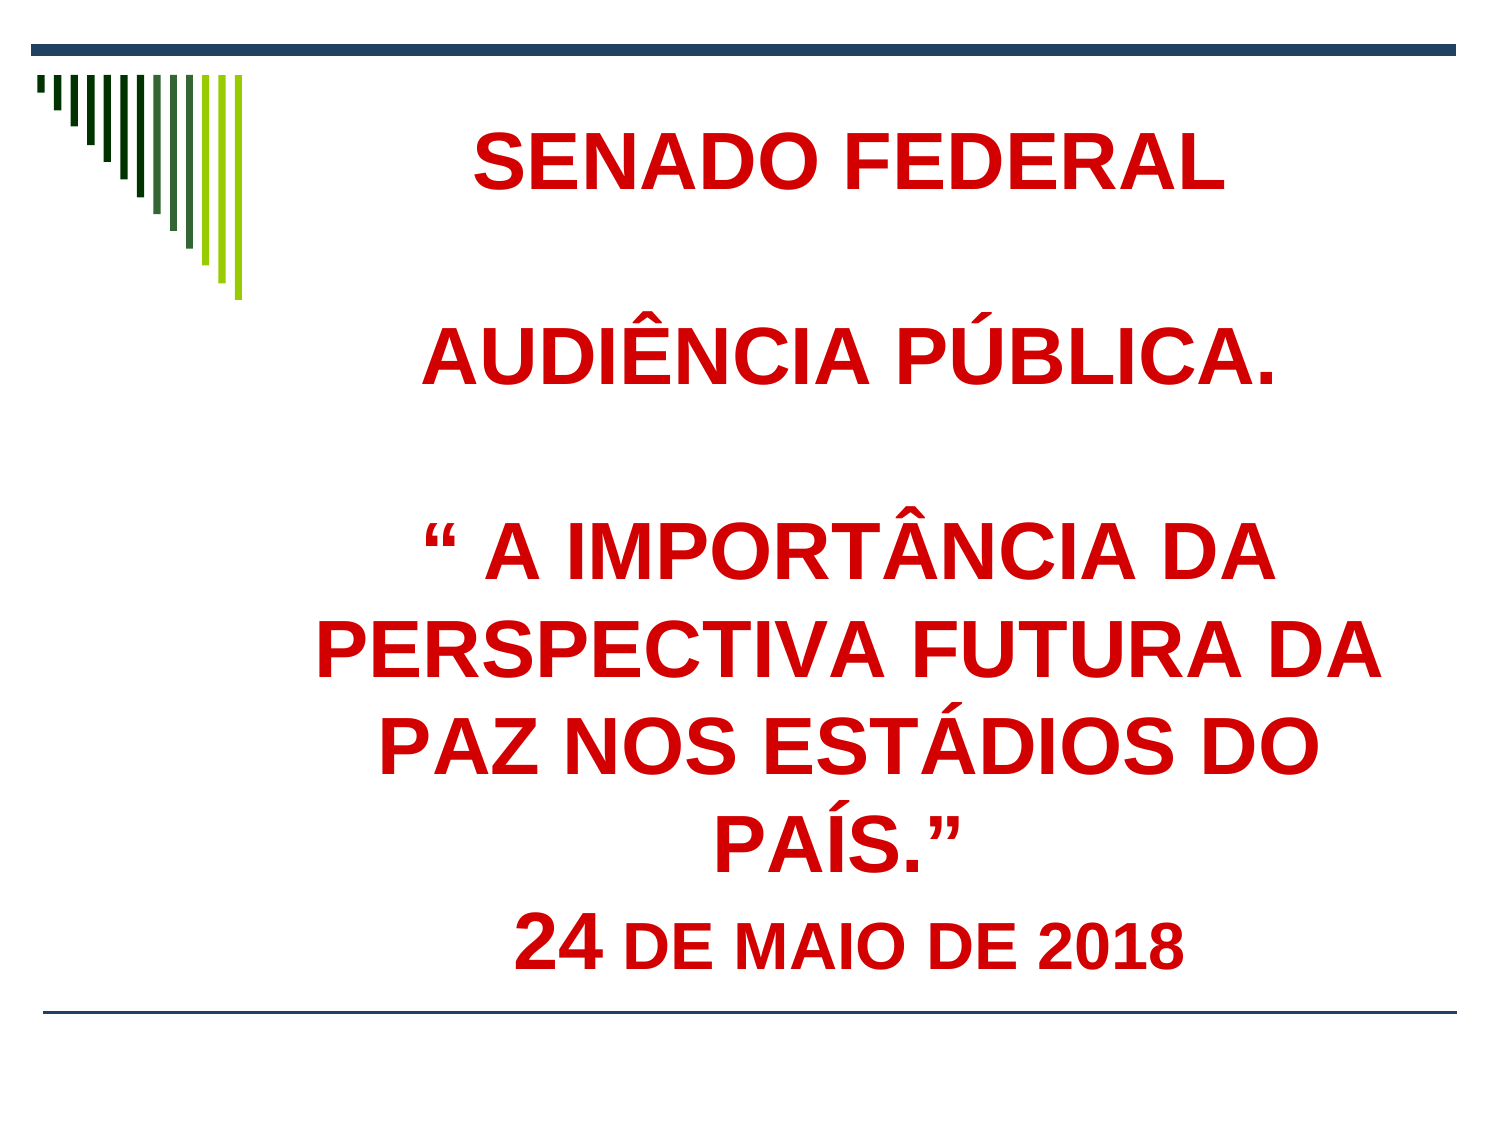

# SENADO FEDERAL AUDIÊNCIA PÚBLICA. “ A IMPORTÂNCIA DA PERSPECTIVA FUTURA DA PAZ NOS ESTÁDIOS DO PAÍS.” 24 DE MAIO DE 2018